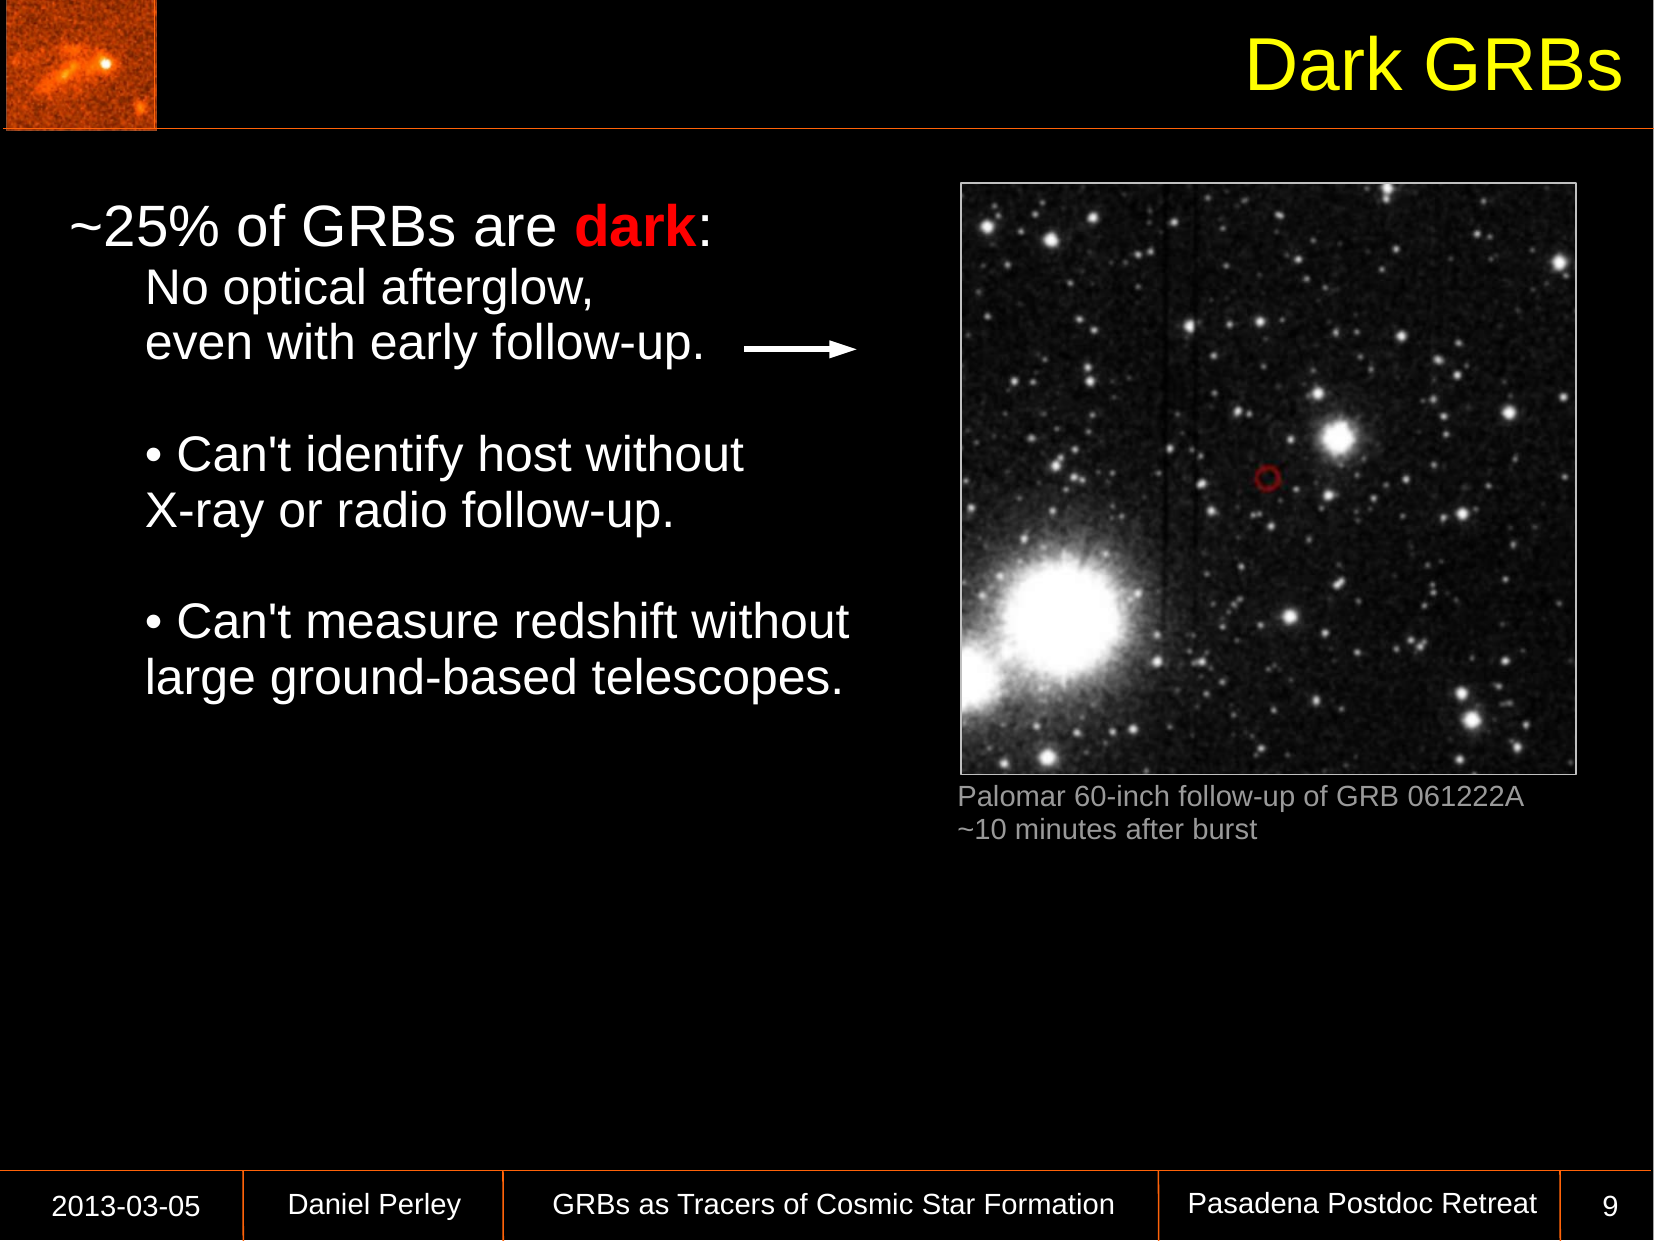

# Dark GRBs
~25% of GRBs are dark:
	No optical afterglow,
	even with early follow-up.
 	• Can't identify host without
	X-ray or radio follow-up.
	• Can't measure redshift without 		large ground-based telescopes.
Palomar 60-inch follow-up of GRB 061222A
~10 minutes after burst
2013-03-05
9